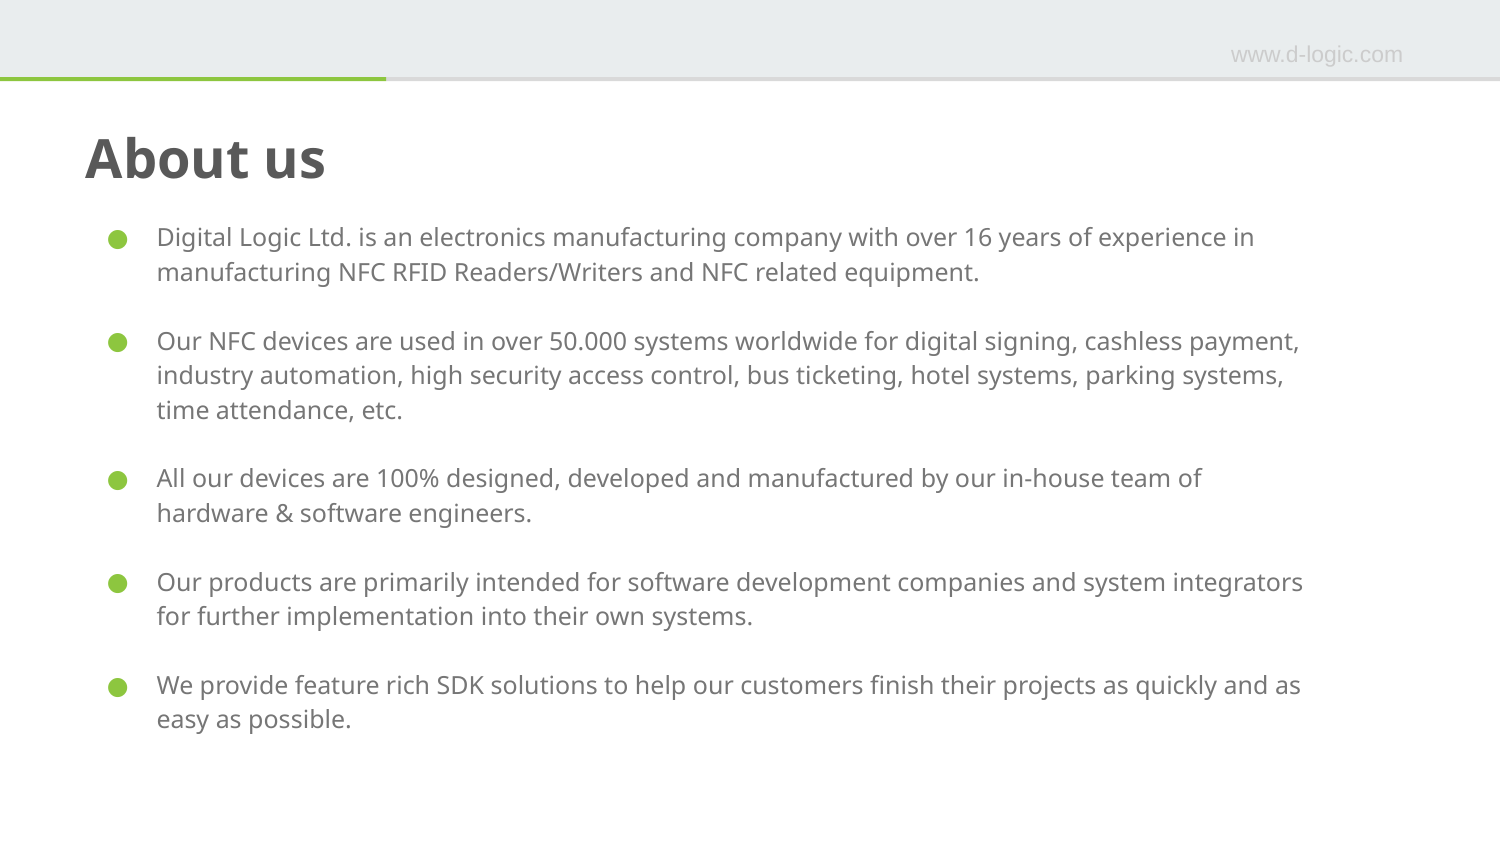

# About us
Digital Logic Ltd. is an electronics manufacturing company with over 16 years of experience in manufacturing NFC RFID Readers/Writers and NFC related equipment.
Our NFC devices are used in over 50.000 systems worldwide for digital signing, cashless payment, industry automation, high security access control, bus ticketing, hotel systems, parking systems, time attendance, etc.
All our devices are 100% designed, developed and manufactured by our in-house team of hardware & software engineers.
Our products are primarily intended for software development companies and system integrators for further implementation into their own systems.
We provide feature rich SDK solutions to help our customers finish their projects as quickly and as easy as possible.